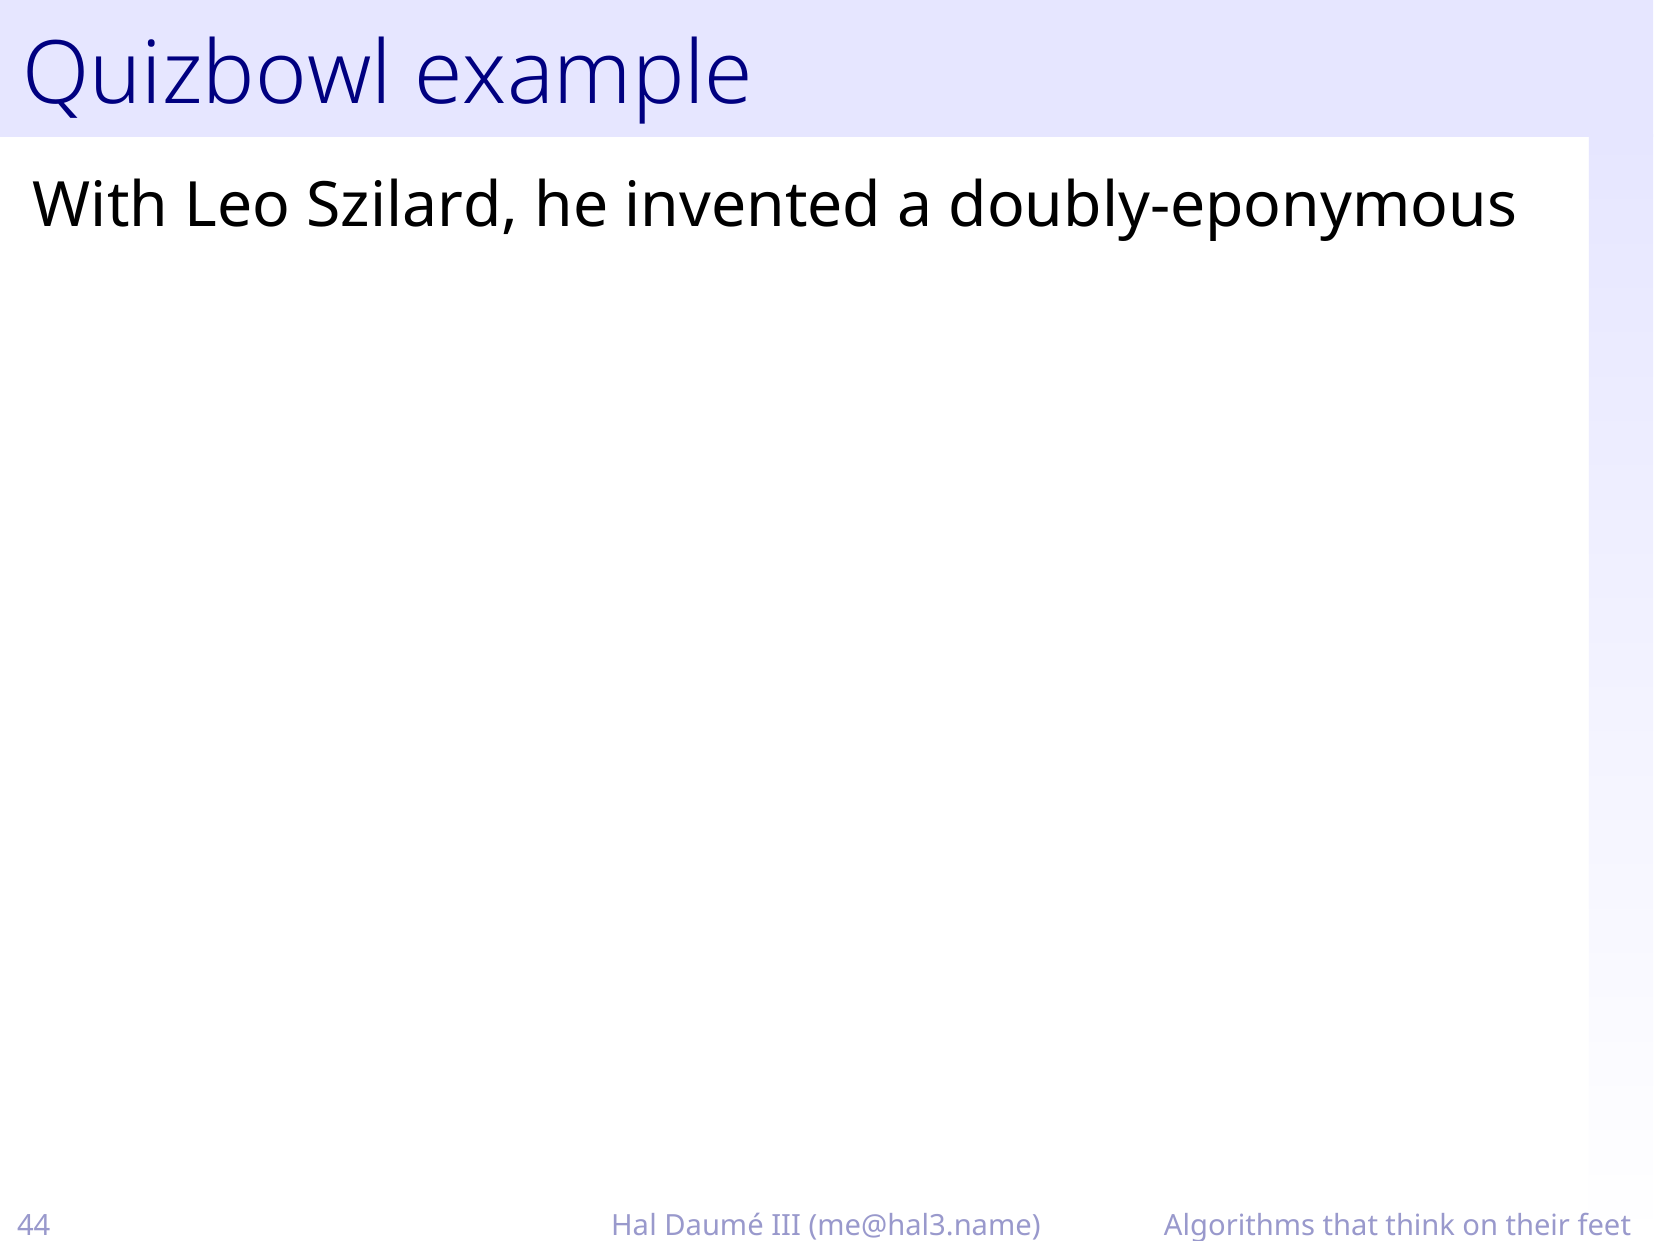

# Quizbowl example
With Leo Szilard, he invented a doubly-eponymous